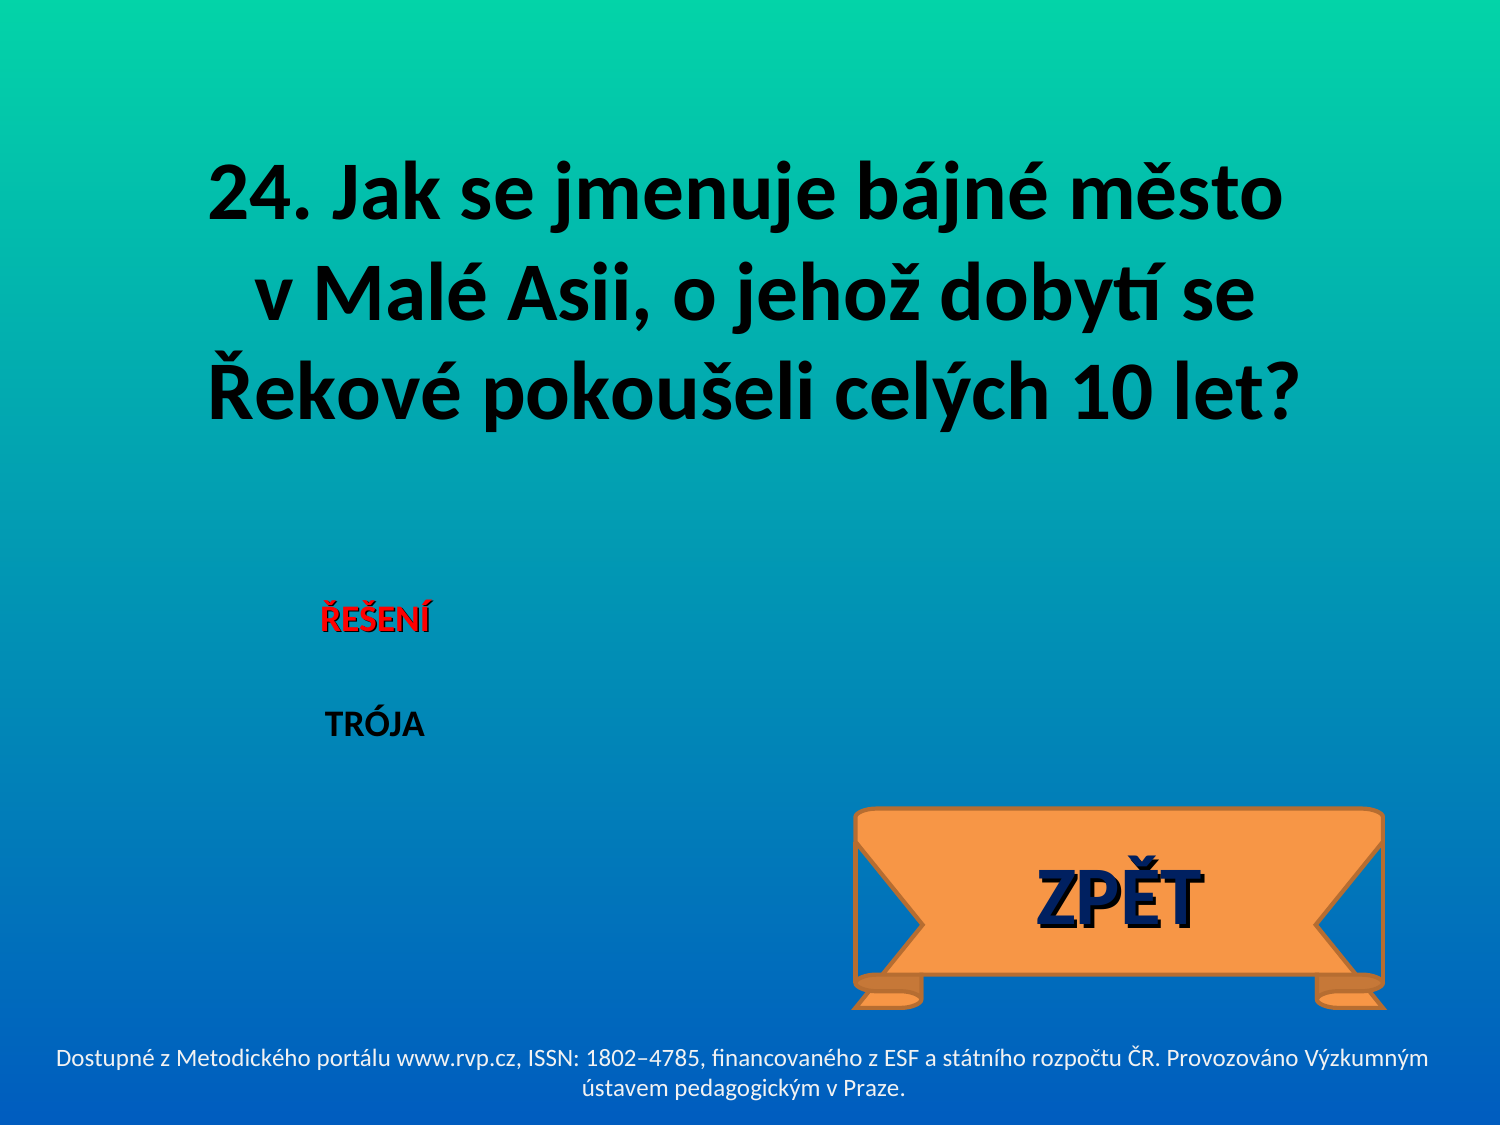

24. Jak se jmenuje bájné město
v Malé Asii, o jehož dobytí se Řekové pokoušeli celých 10 let?
ŘEŠENÍ
TRÓJA
ZPĚT
Dostupné z Metodického portálu www.rvp.cz, ISSN: 1802–4785, financovaného z ESF a státního rozpočtu ČR. Provozováno Výzkumným ústavem pedagogickým v Praze.